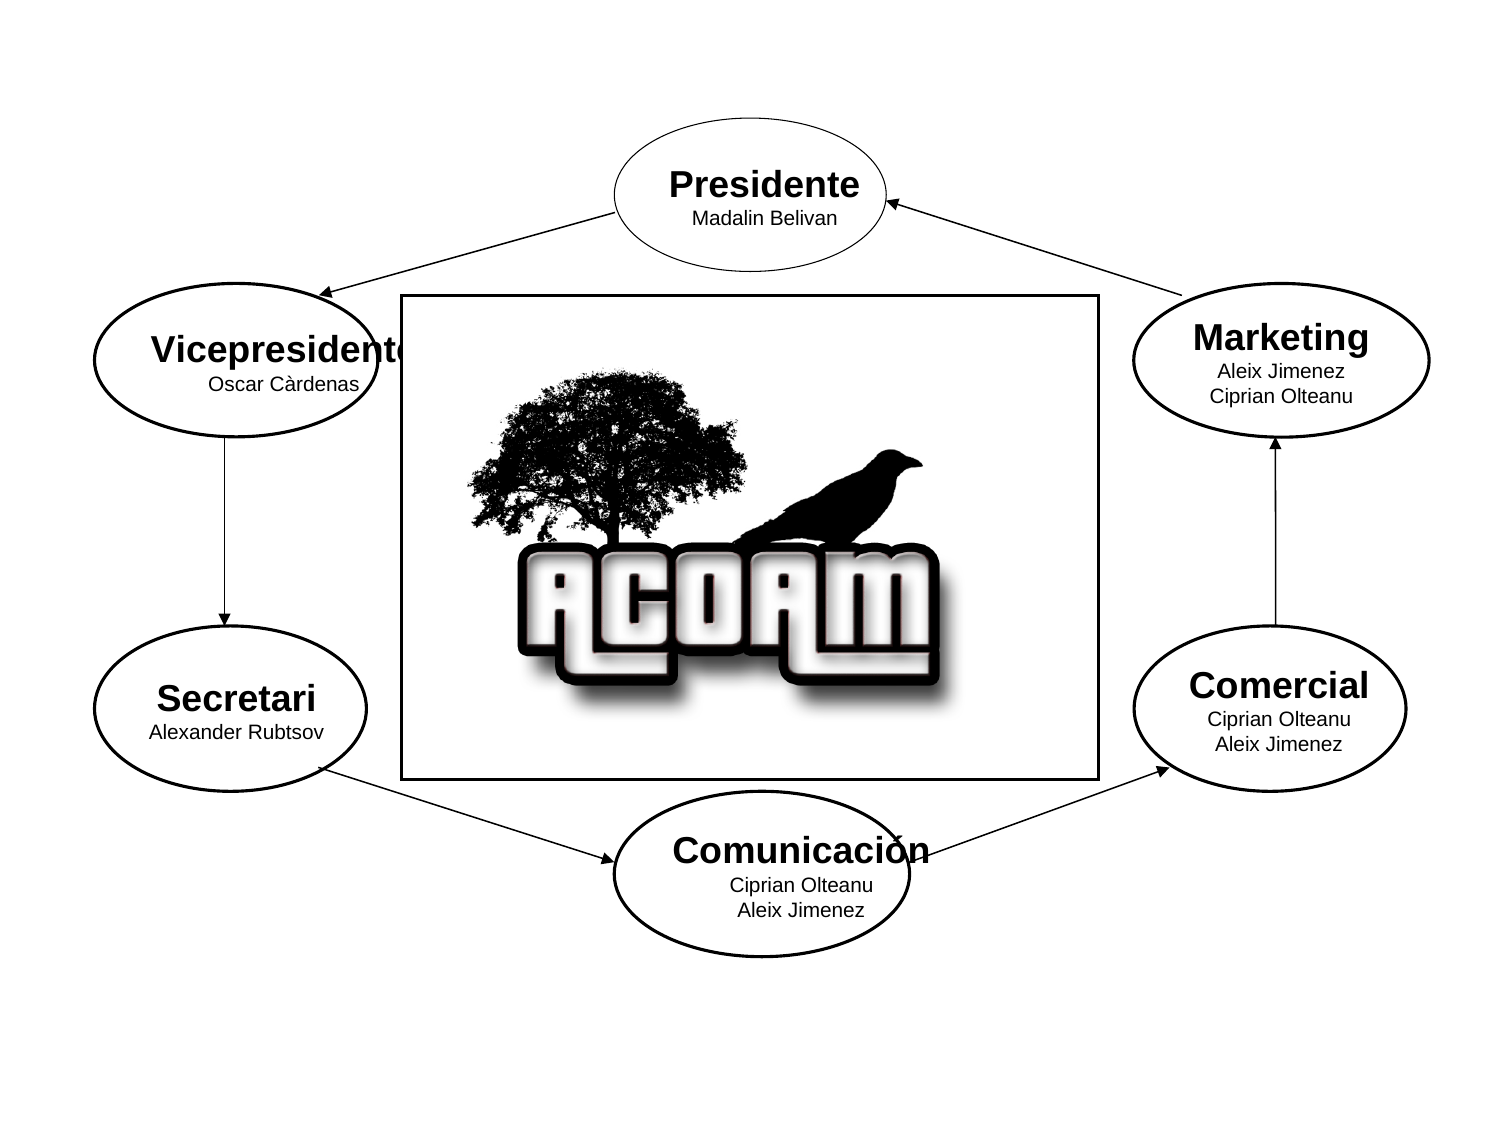

Presidente
Madalin Belivan
Vicepresidente
Oscar Càrdenas
Marketing
Aleix Jimenez
Ciprian Olteanu
Logo
Secretari
Alexander Rubtsov
Comercial
Ciprian Olteanu
Aleix Jimenez
Comunicación
Ciprian Olteanu
Aleix Jimenez